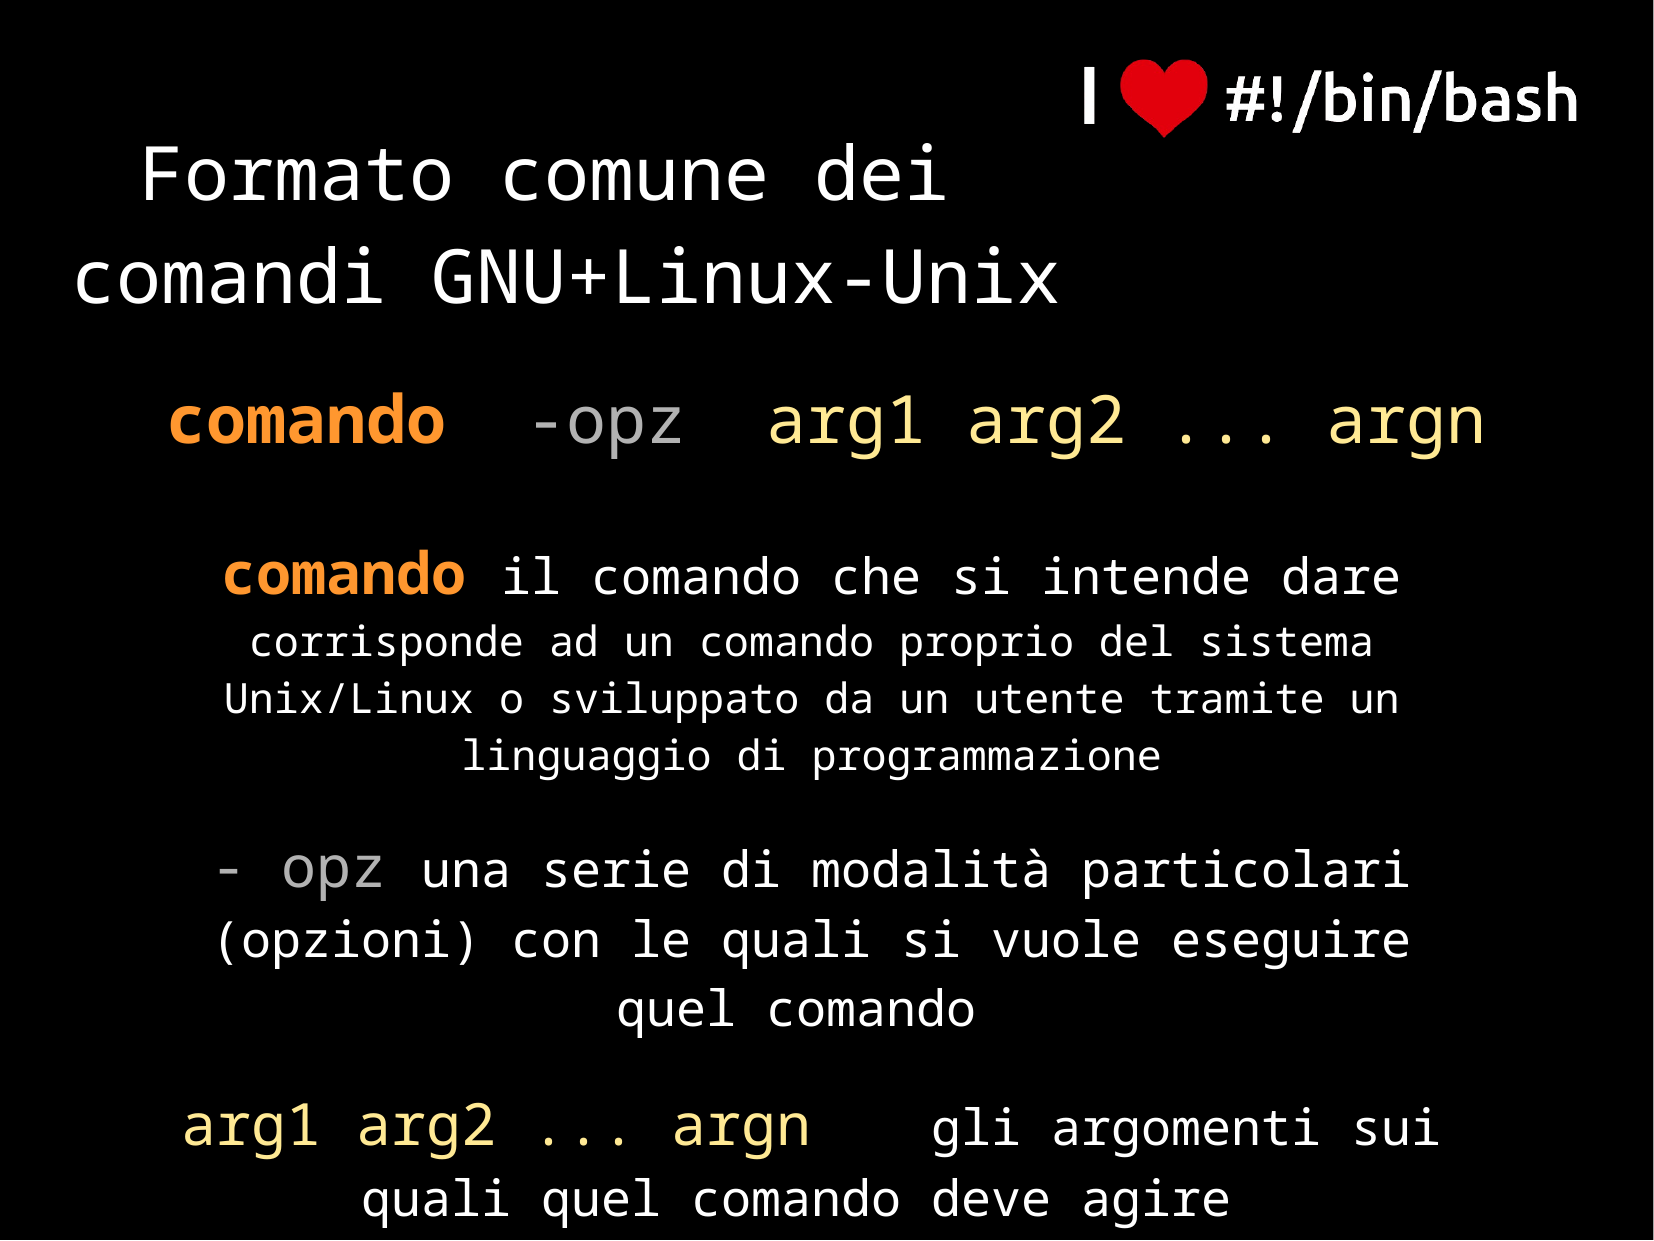

Formato comune dei
comandi GNU+Linux-Unix
comando -opz arg1 arg2 ... argn
comando il comando che si intende dare
corrisponde ad un comando proprio del sistema Unix/Linux o sviluppato da un utente tramite un linguaggio di programmazione
- opz una serie di modalità particolari (opzioni) con le quali si vuole eseguire quel comando
arg1 arg2 ... argn gli argomenti sui quali quel comando deve agire